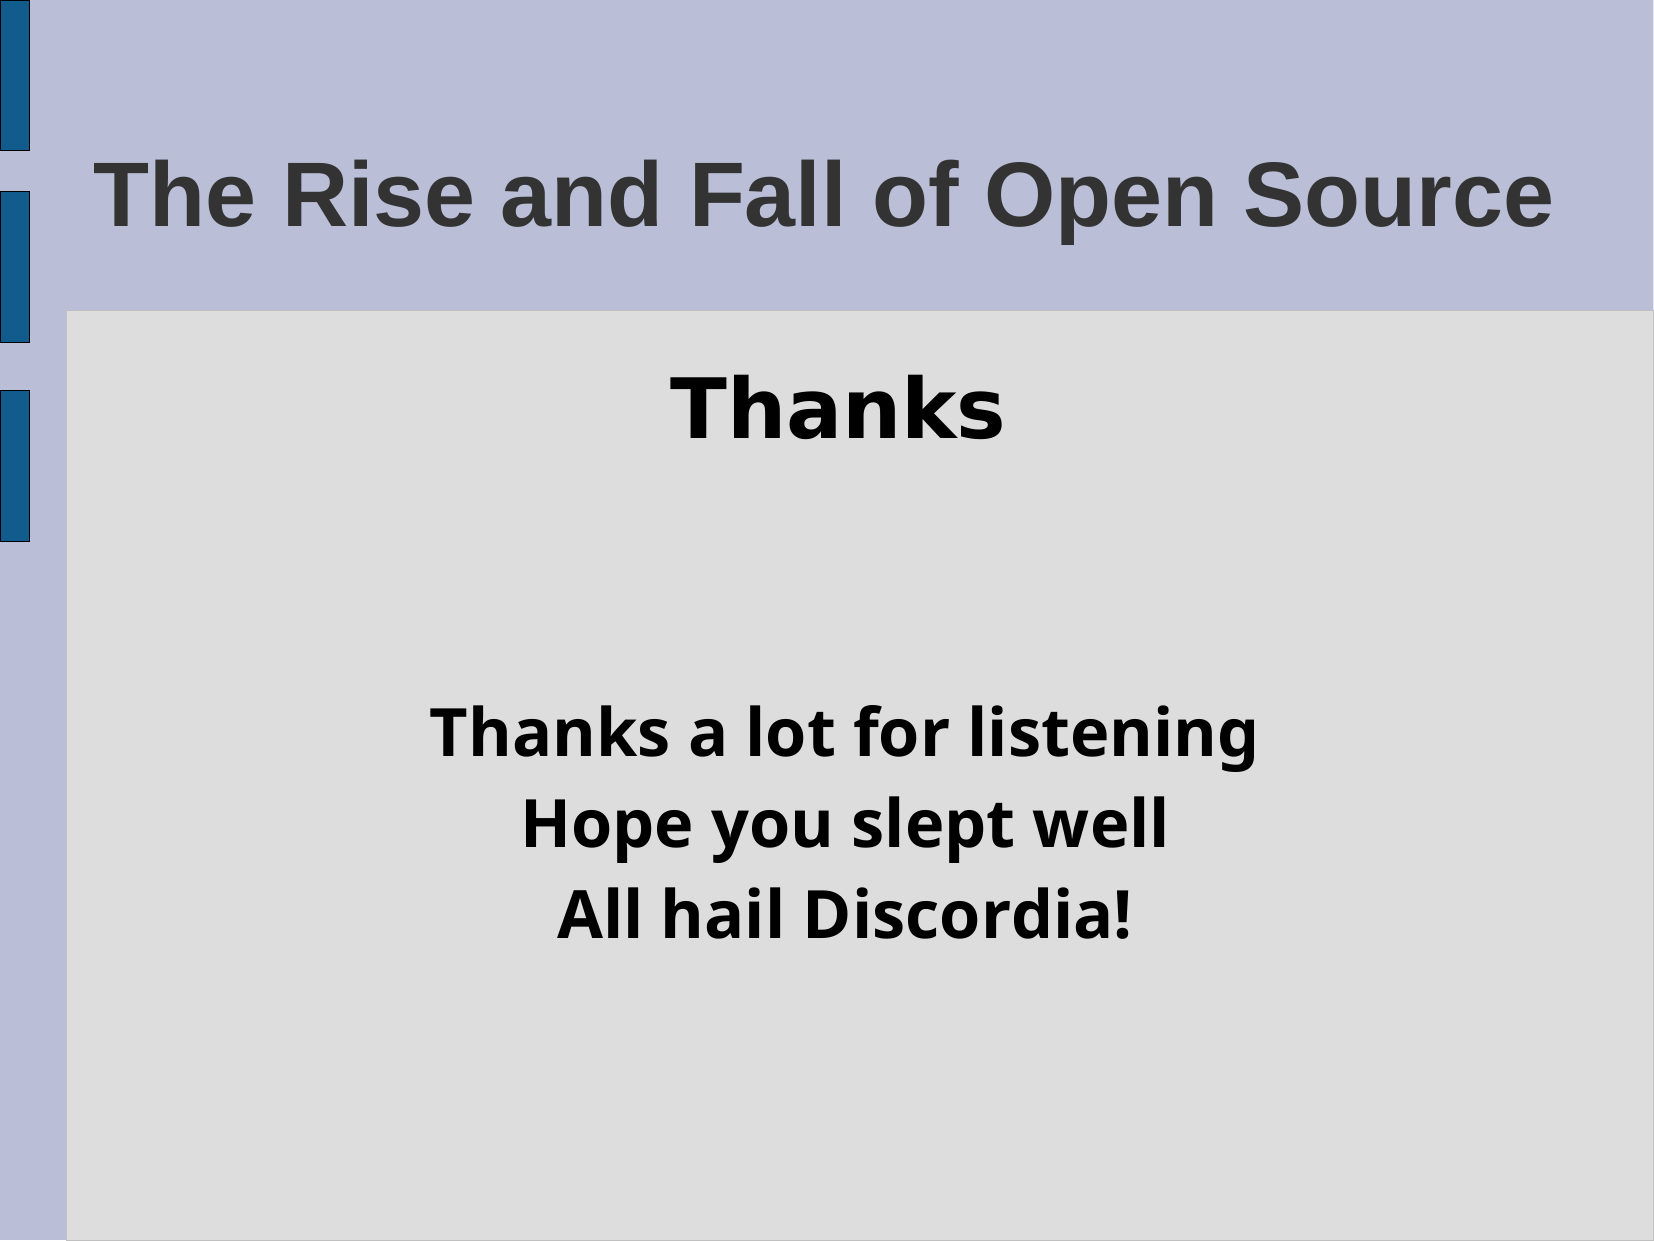

# The Rise and Fall of Open Source
Thanks
Thanks a lot for listening
Hope you slept well
All hail Discordia!